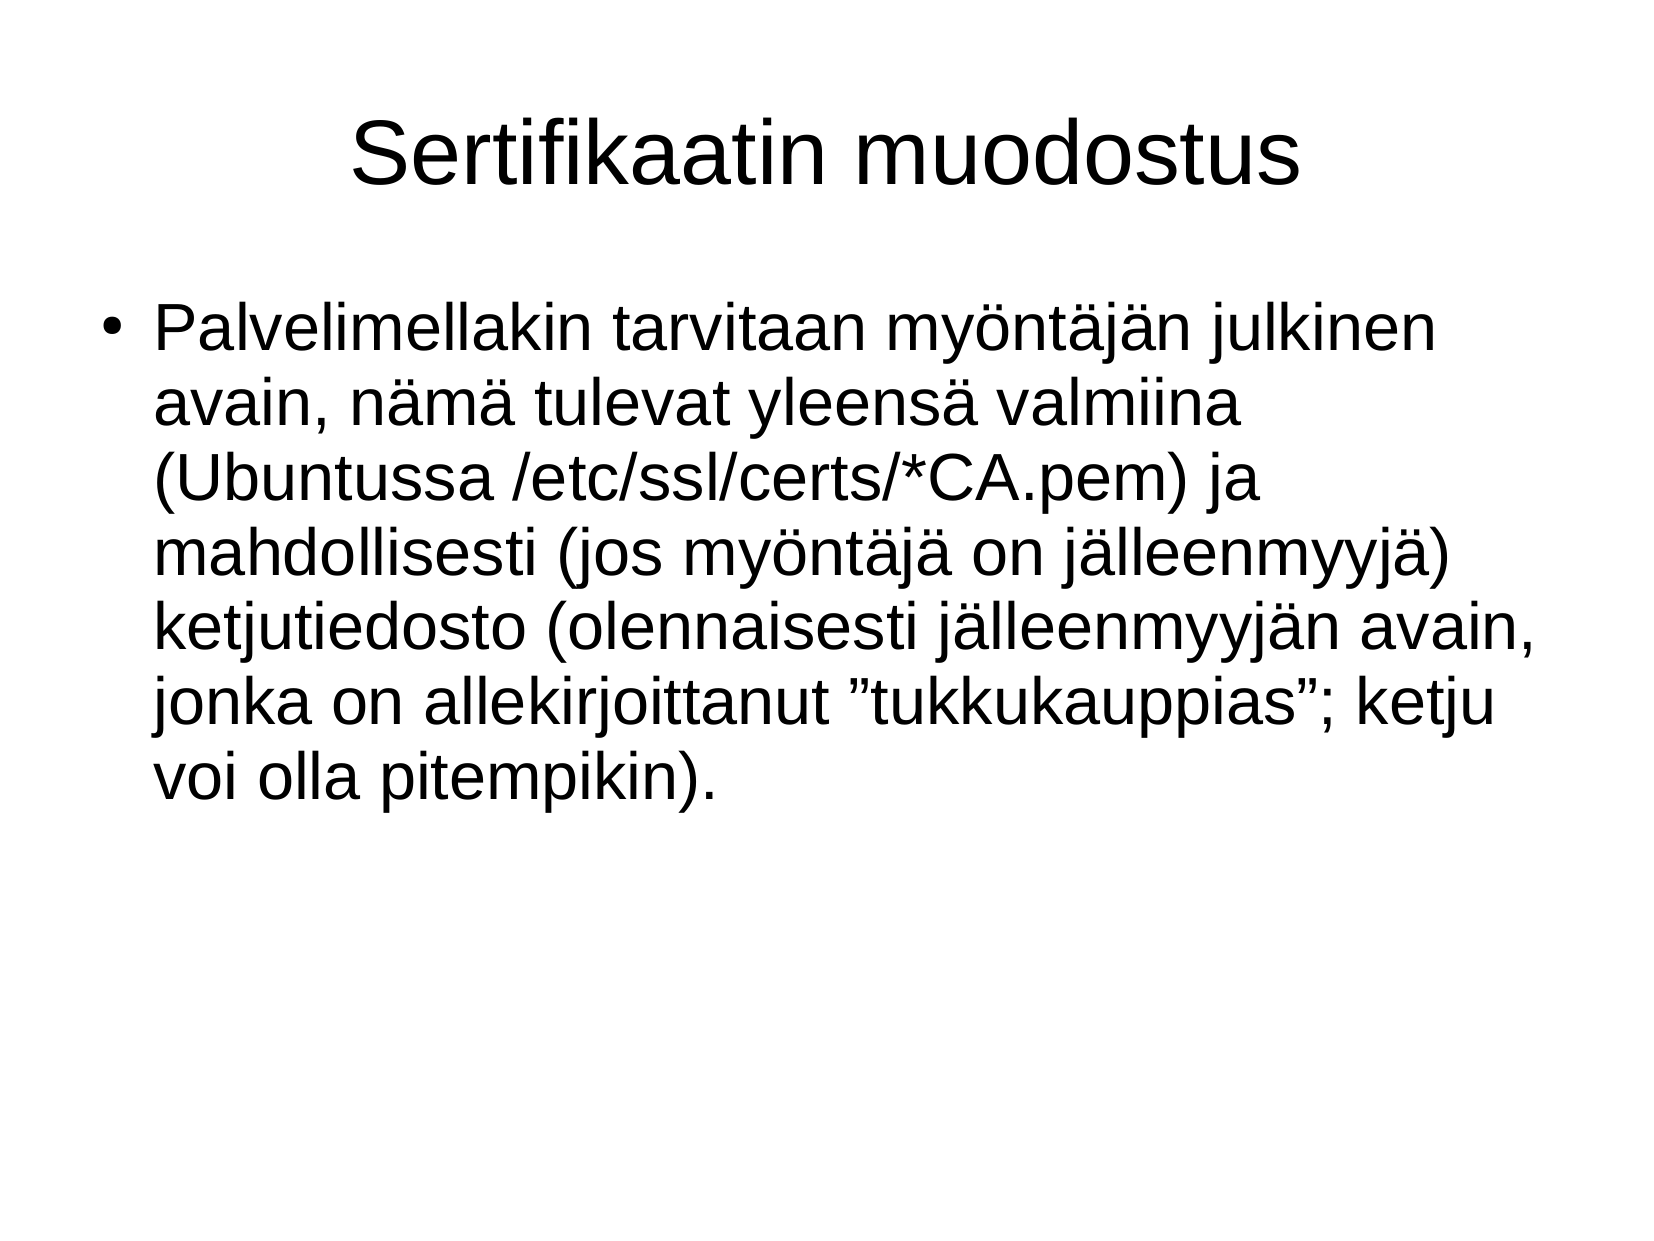

# Sertifikaatin muodostus
Palvelimellakin tarvitaan myöntäjän julkinen avain, nämä tulevat yleensä valmiina (Ubuntussa /etc/ssl/certs/*CA.pem) ja mahdollisesti (jos myöntäjä on jälleenmyyjä) ketjutiedosto (olennaisesti jälleenmyyjän avain, jonka on allekirjoittanut ”tukkukauppias”; ketju voi olla pitempikin).